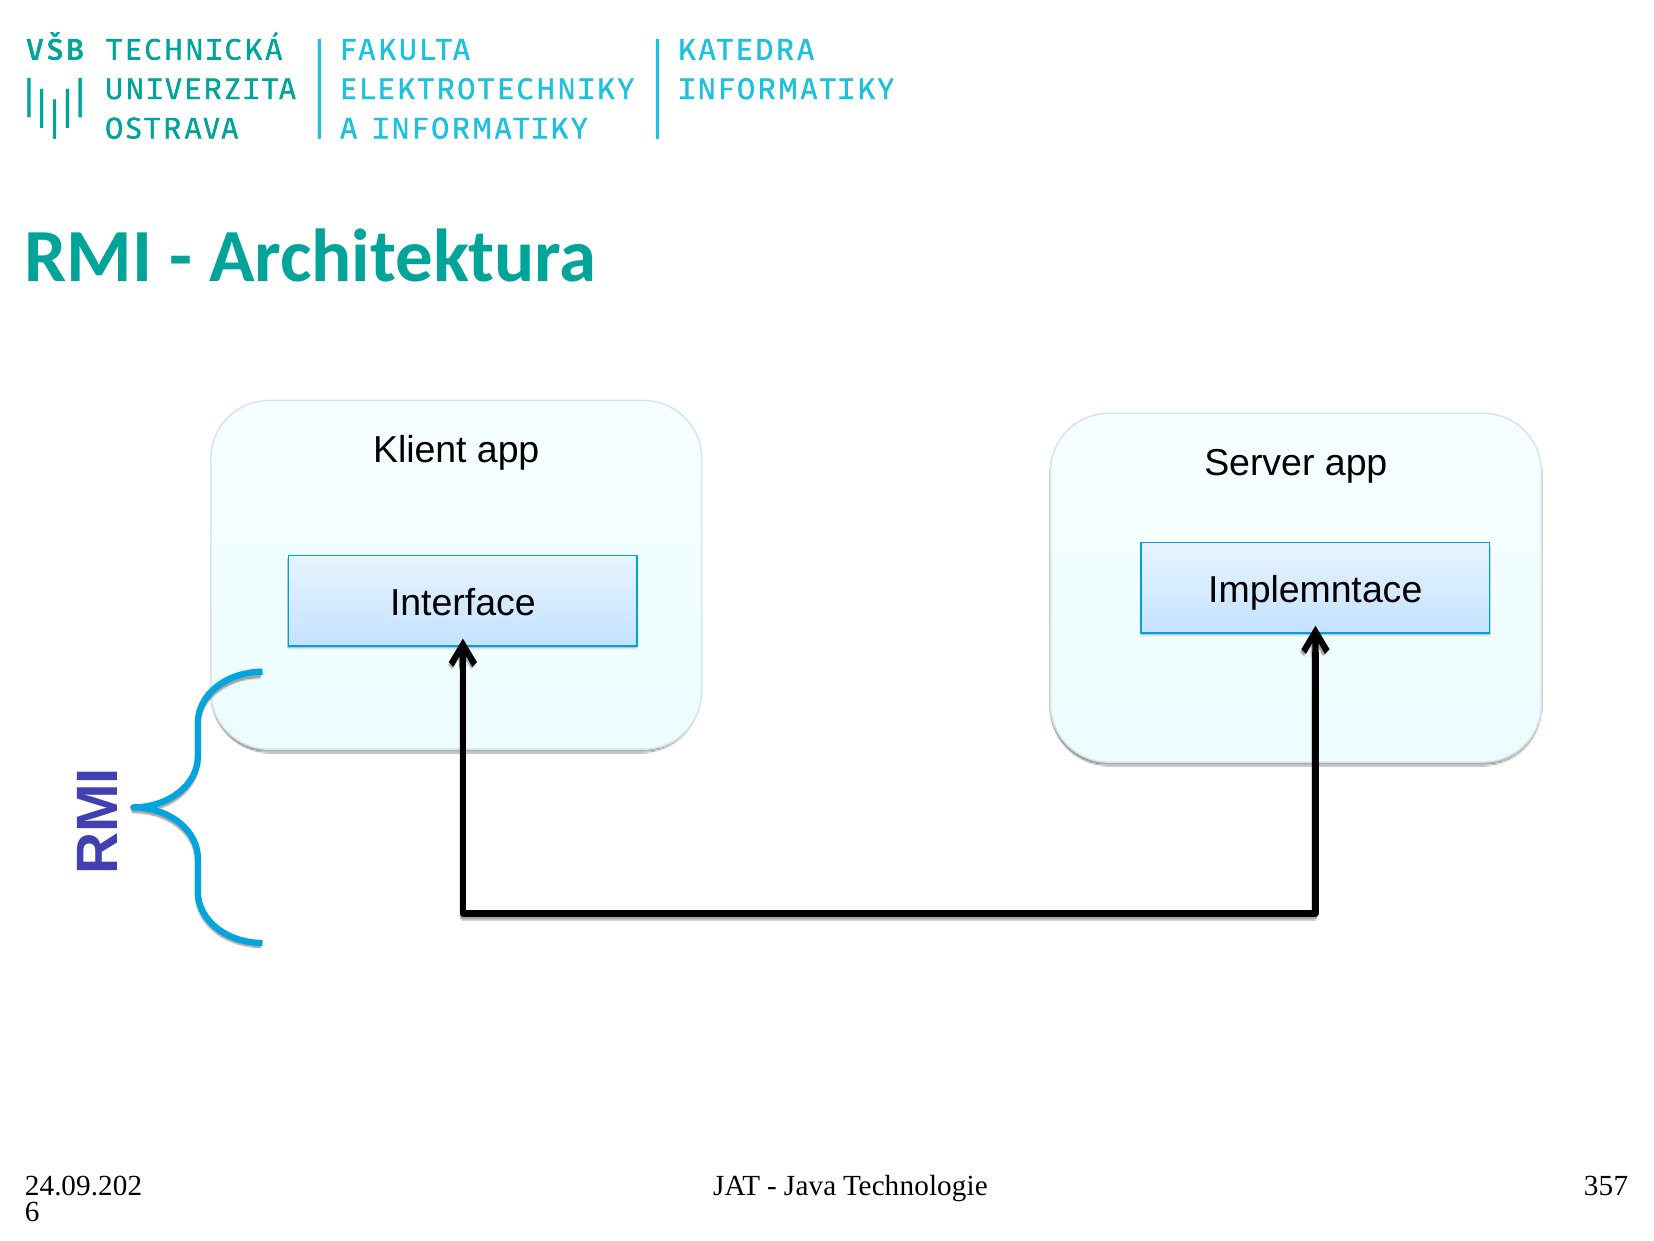

# RMI - Architektura
Klient app
Server app
Implemntace
Interface
RMI
JAT - Java Technologie
357